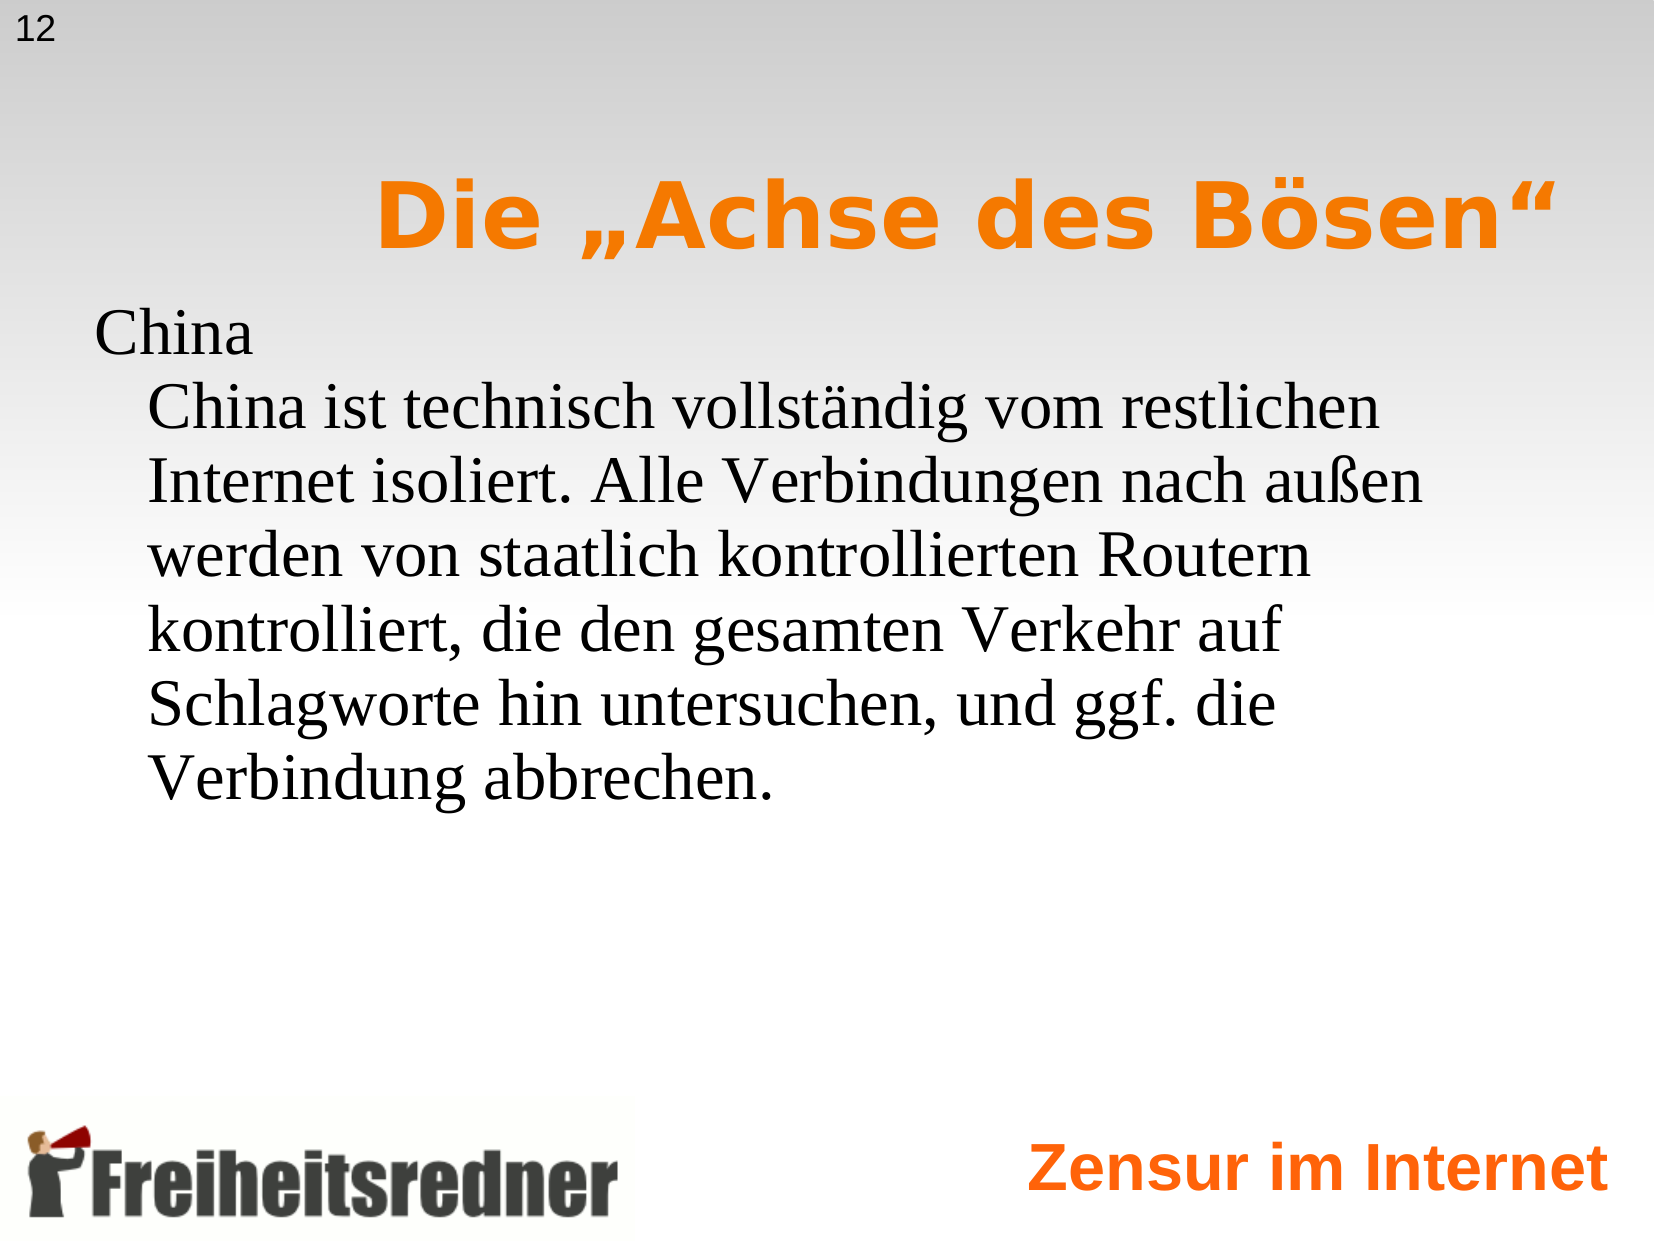

# Die „Achse des Bösen“
China
China ist technisch vollständig vom restlichen Internet isoliert. Alle Verbindungen nach außen werden von staatlich kontrollierten Routern kontrolliert, die den gesamten Verkehr auf Schlagworte hin untersuchen, und ggf. die Verbindung abbrechen.